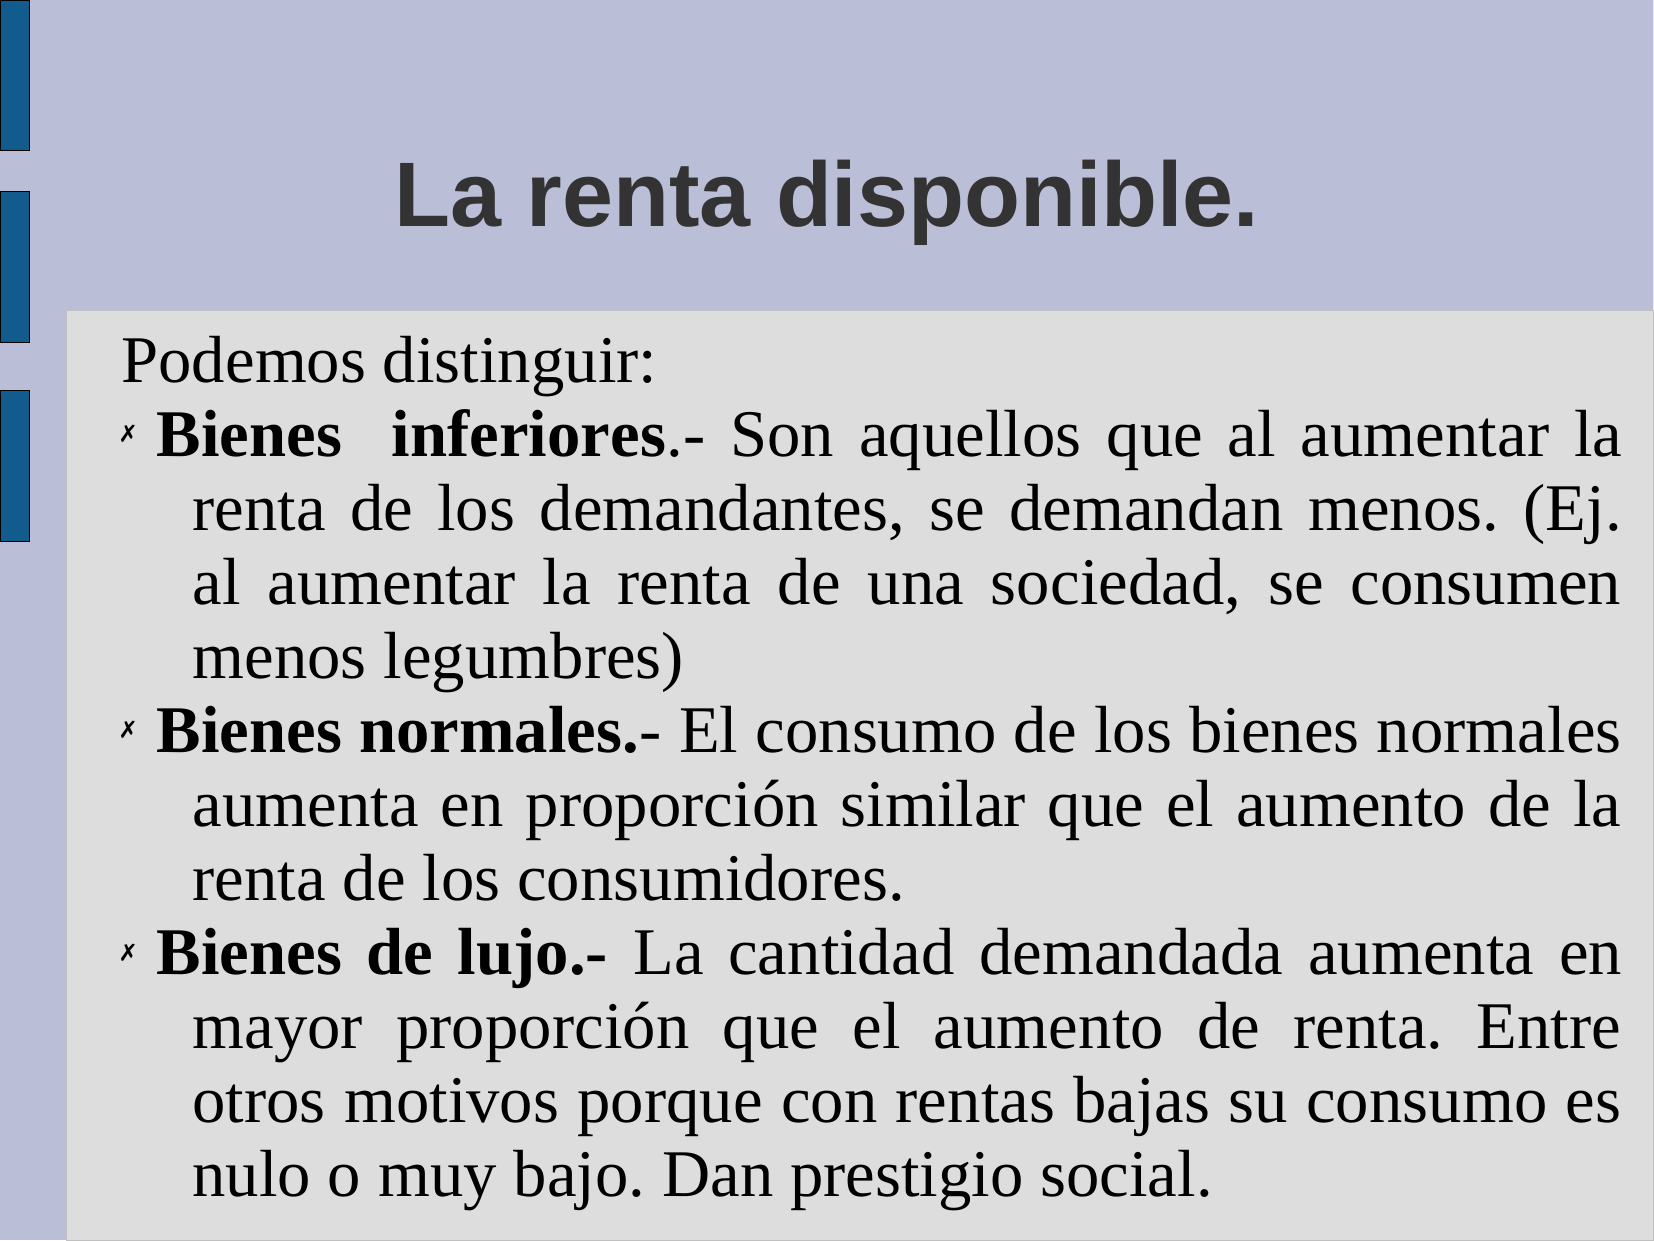

# La renta disponible.
Podemos distinguir:
Bienes inferiores.- Son aquellos que al aumentar la renta de los demandantes, se demandan menos. (Ej. al aumentar la renta de una sociedad, se consumen menos legumbres)
Bienes normales.- El consumo de los bienes normales aumenta en proporción similar que el aumento de la renta de los consumidores.
Bienes de lujo.- La cantidad demandada aumenta en mayor proporción que el aumento de renta. Entre otros motivos porque con rentas bajas su consumo es nulo o muy bajo. Dan prestigio social.